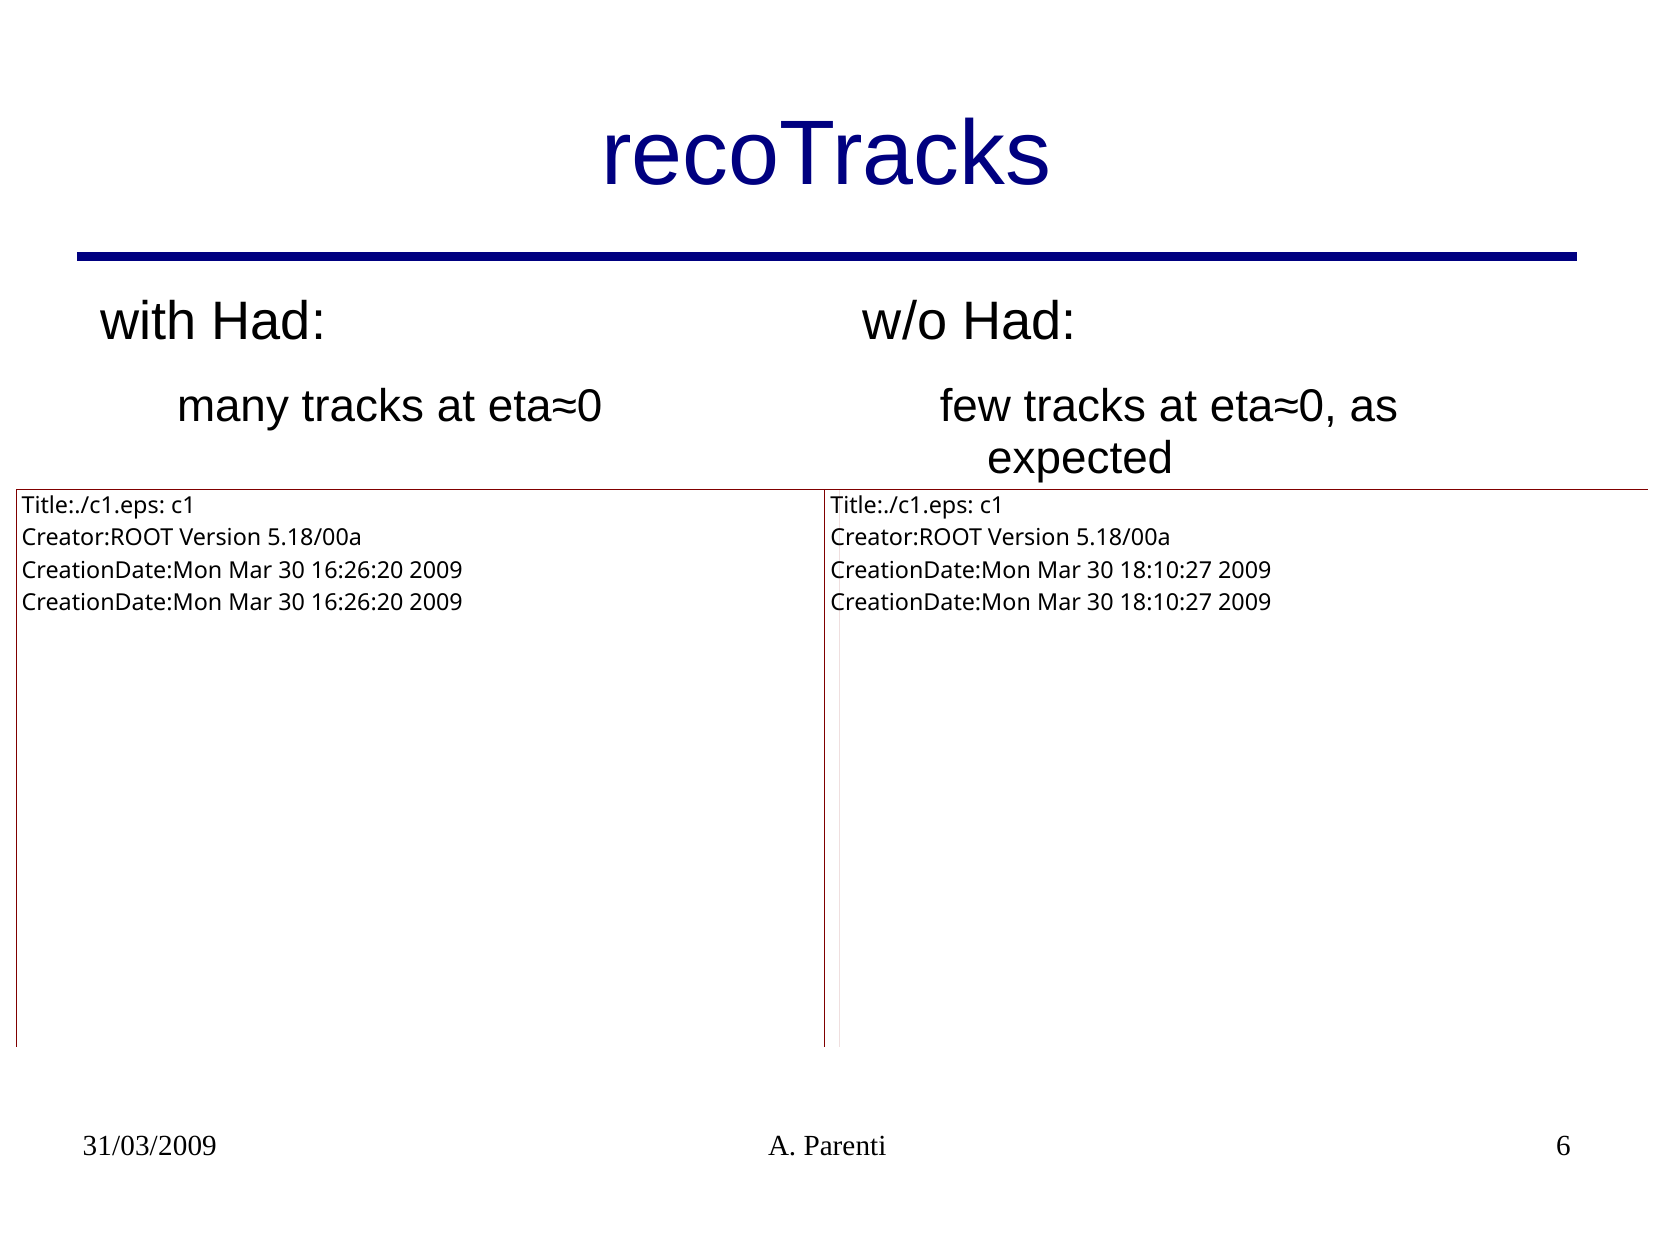

# recoTracks
with Had:
many tracks at eta≈0
w/o Had:
few tracks at eta≈0, as expected
6